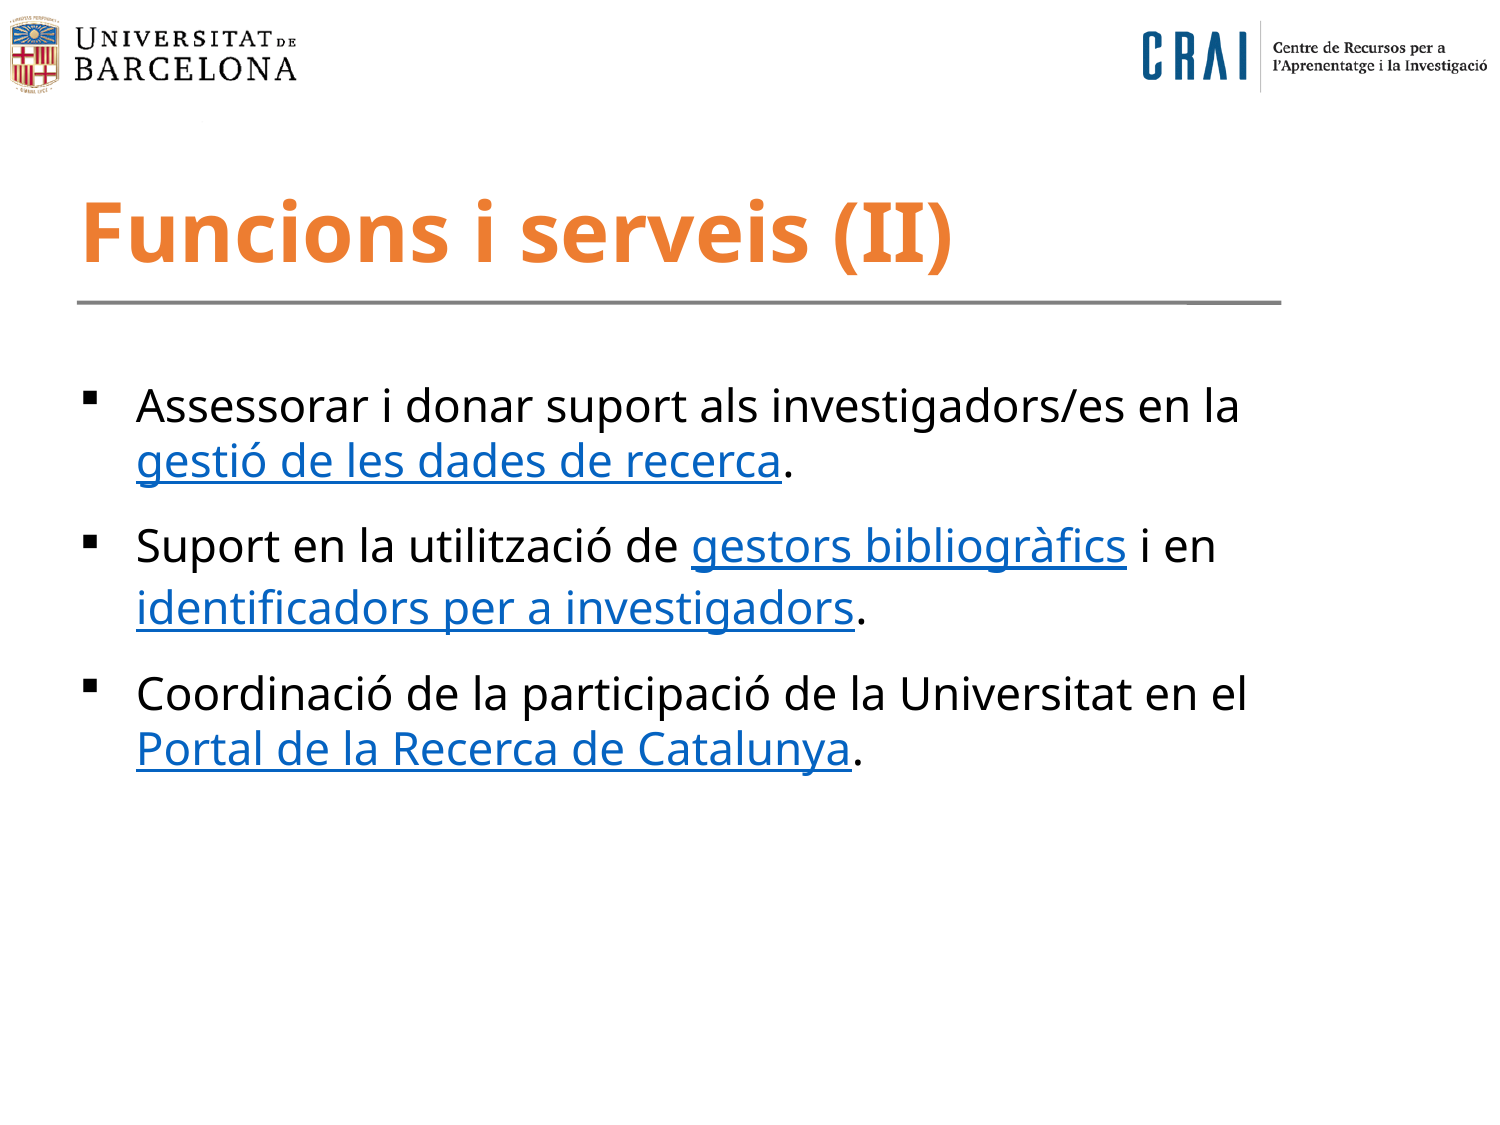

Funcions i serveis (II)
Assessorar i donar suport als investigadors/es en la gestió de les dades de recerca.
Suport en la utilització de gestors bibliogràfics i en identificadors per a investigadors.
Coordinació de la participació de la Universitat en el Portal de la Recerca de Catalunya.